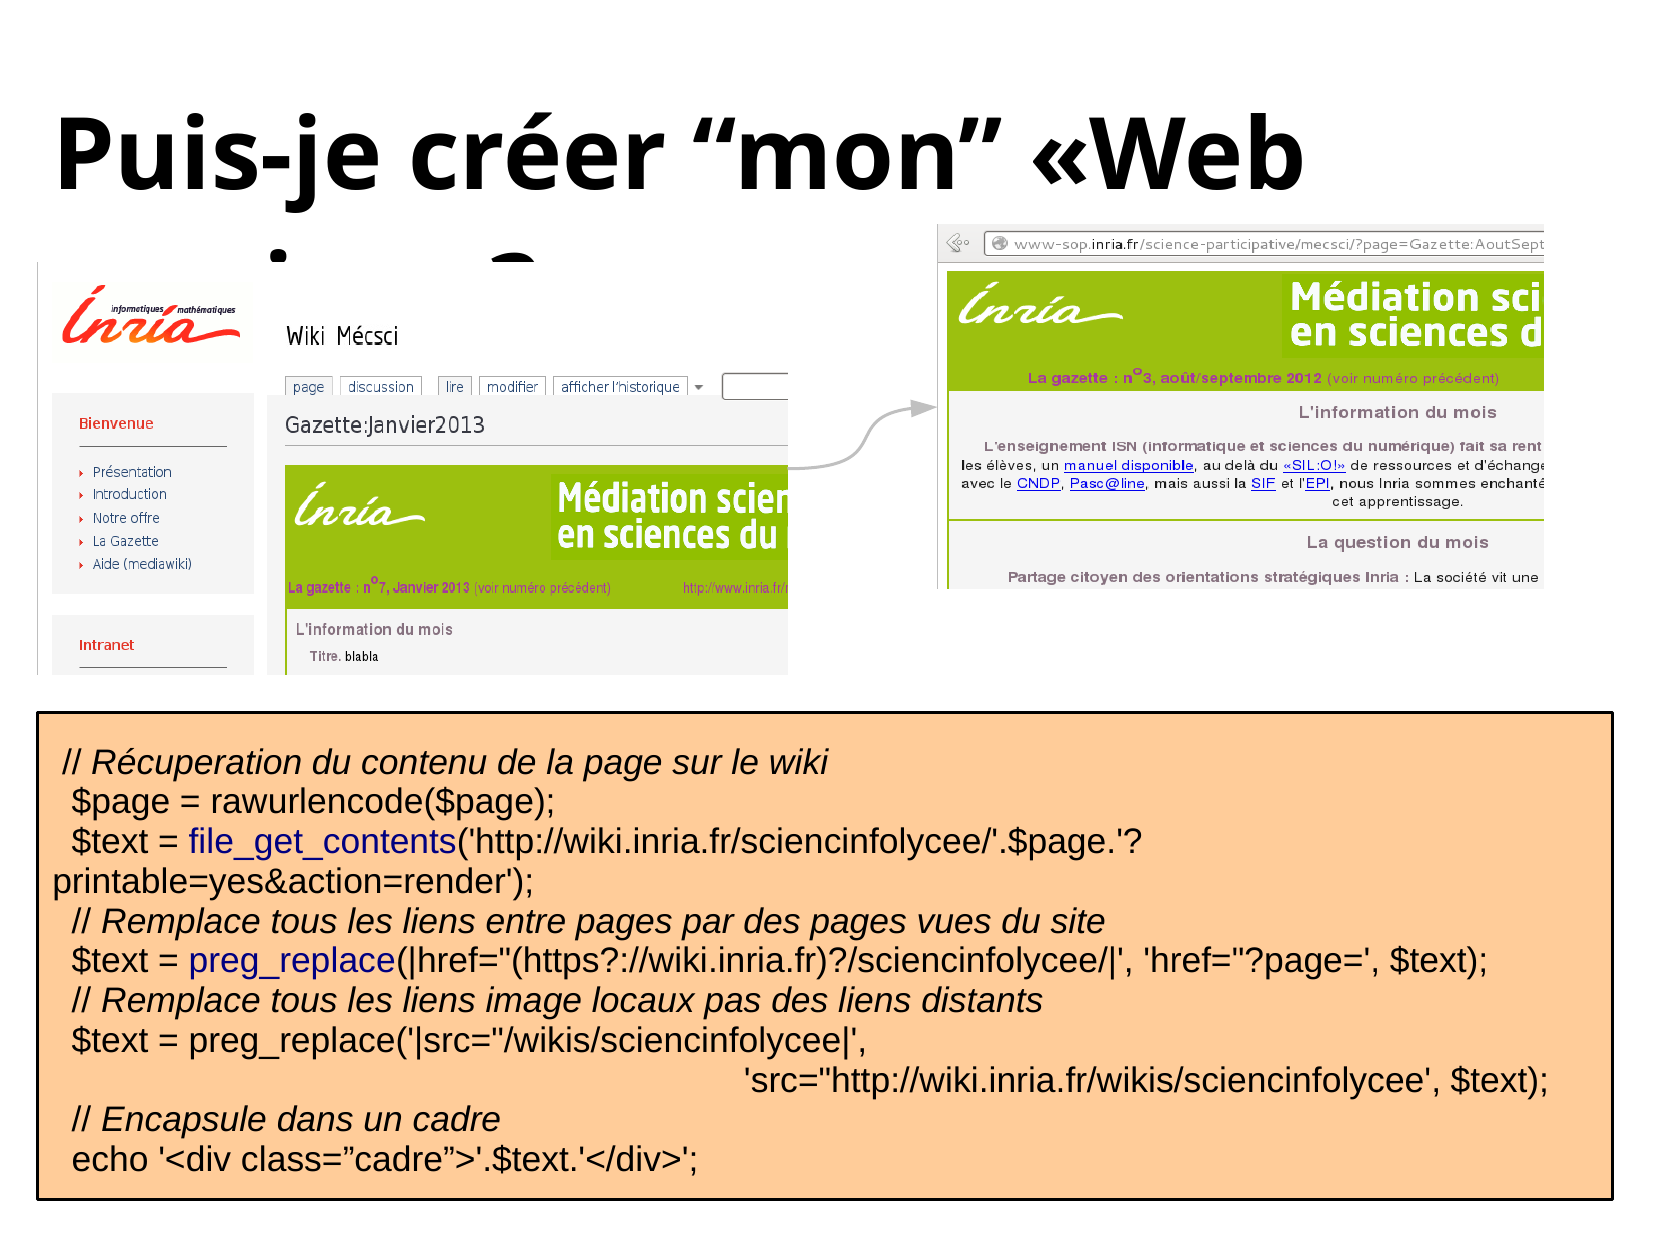

Puis-je créer “mon” «Web service» ?
 // Récuperation du contenu de la page sur le wiki
 $page = rawurlencode($page);
 $text = file_get_contents('http://wiki.inria.fr/sciencinfolycee/'.$page.'?printable=yes&action=render');
 // Remplace tous les liens entre pages par des pages vues du site
 $text = preg_replace(|href="(https?://wiki.inria.fr)?/sciencinfolycee/|', 'href="?page=', $text);
 // Remplace tous les liens image locaux pas des liens distants
 $text = preg_replace('|src="/wikis/sciencinfolycee|',
 'src="http://wiki.inria.fr/wikis/sciencinfolycee', $text);
 // Encapsule dans un cadre
 echo '<div class=”cadre”>'.$text.'</div>';